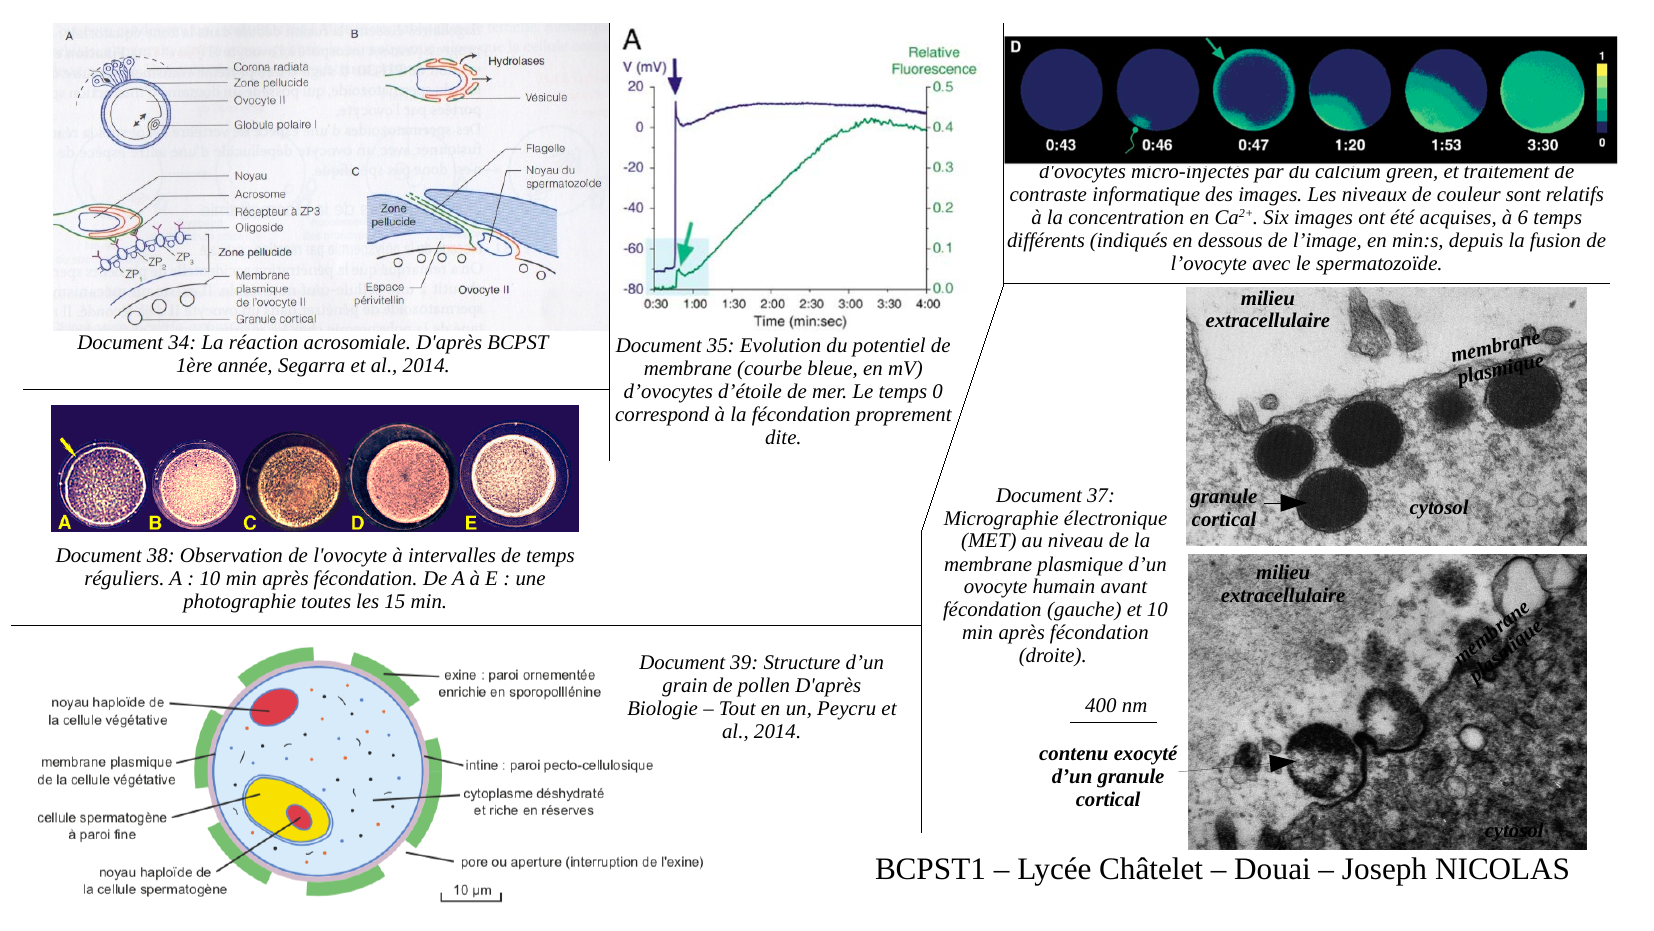

Document 36: Image obtenue par observation au microscope confocal d'ovocytes micro-injectés par du calcium green, et traitement de contraste informatique des images. Les niveaux de couleur sont relatifs à la concentration en Ca2+. Six images ont été acquises, à 6 temps différents (indiqués en dessous de l’image, en min:s, depuis la fusion de l’ovocyte avec le spermatozoïde.
milieu extracellulaire
Document 35: Evolution du potentiel de membrane (courbe bleue, en mV) d’ovocytes d’étoile de mer. Le temps 0 correspond à la fécondation proprement dite.
Document 34: La réaction acrosomiale. D'après BCPST 1ère année, Segarra et al., 2014.
membrane plasmique
Document 37: Micrographie électronique (MET) au niveau de la membrane plasmique d’un ovocyte humain avant fécondation (gauche) et 10 min après fécondation (droite).
granule
cortical
cytosol
Document 38: Observation de l'ovocyte à intervalles de temps réguliers. A : 10 min après fécondation. De A à E : une photographie toutes les 15 min.
milieu extracellulaire
Document 39: Structure d’un grain de pollen D'après Biologie – Tout en un, Peycru et al., 2014.
membrane plasmique
400 nm
contenu exocyté d’un granule
cortical
cytosol
BCPST1 – Lycée Châtelet – Douai – Joseph NICOLAS